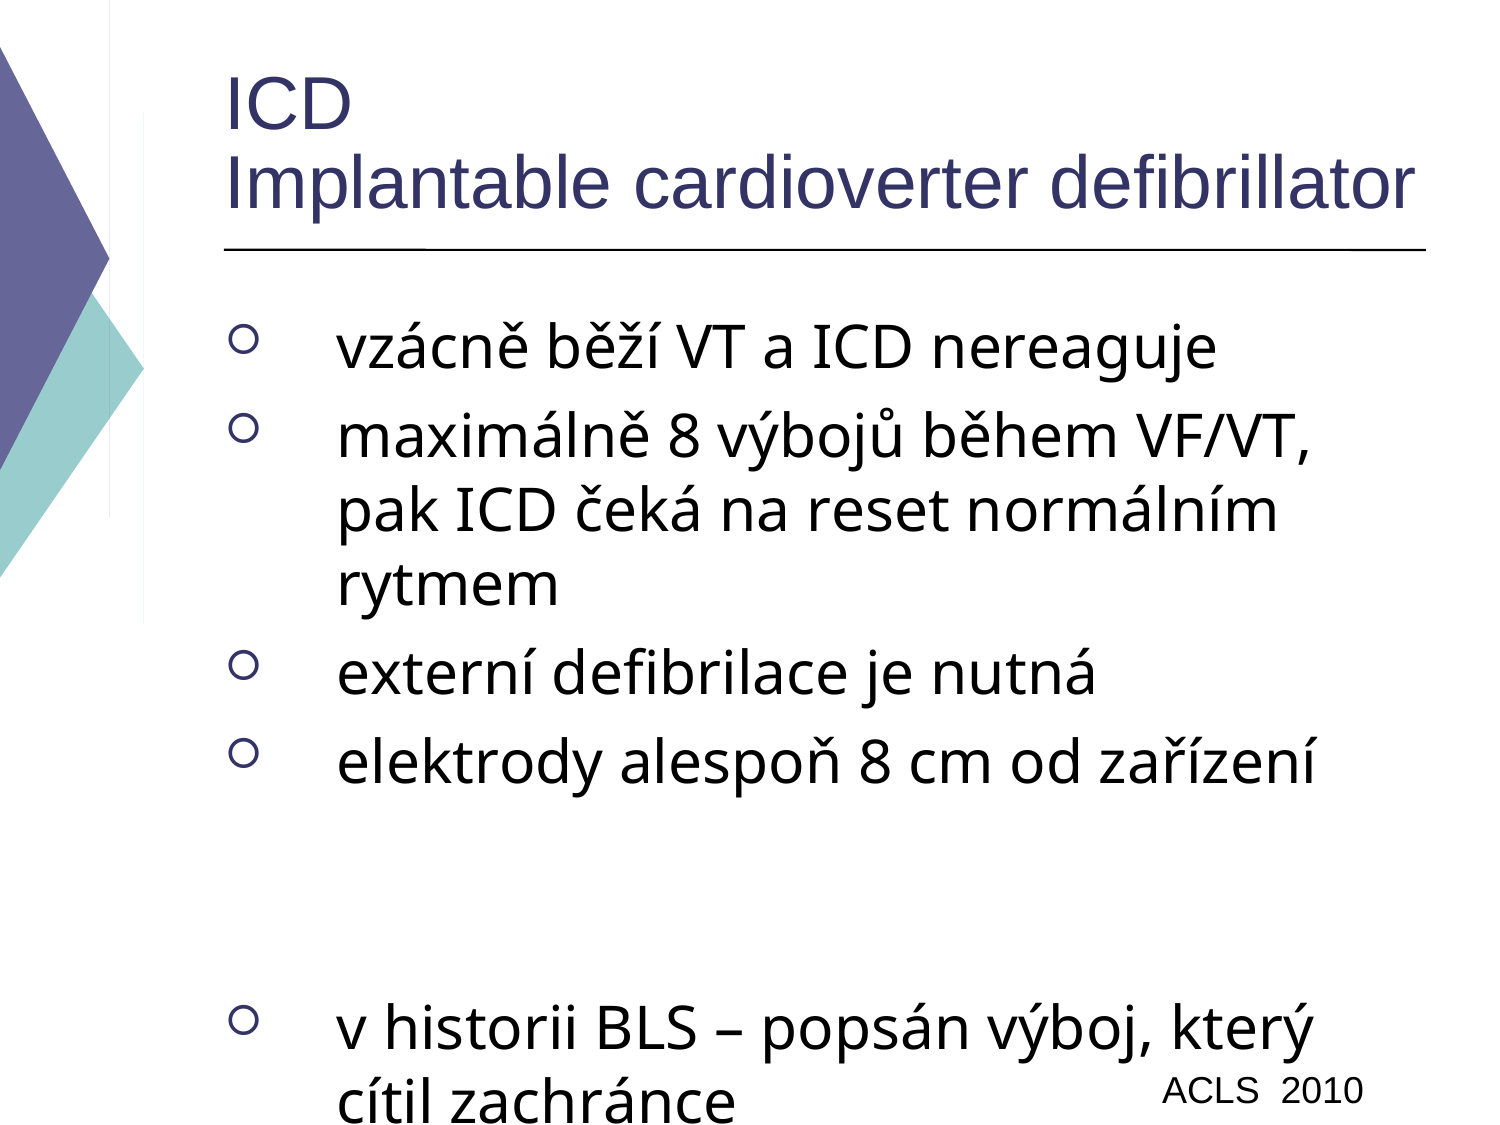

# ICD Implantable cardioverter defibrillator
vzácně běží VT a ICD nereaguje
maximálně 8 výbojů během VF/VT, pak ICD čeká na reset normálním rytmem
externí defibrilace je nutná
elektrody alespoň 8 cm od zařízení
v historii BLS – popsán výboj, který cítil zachránce
ACLS 2010